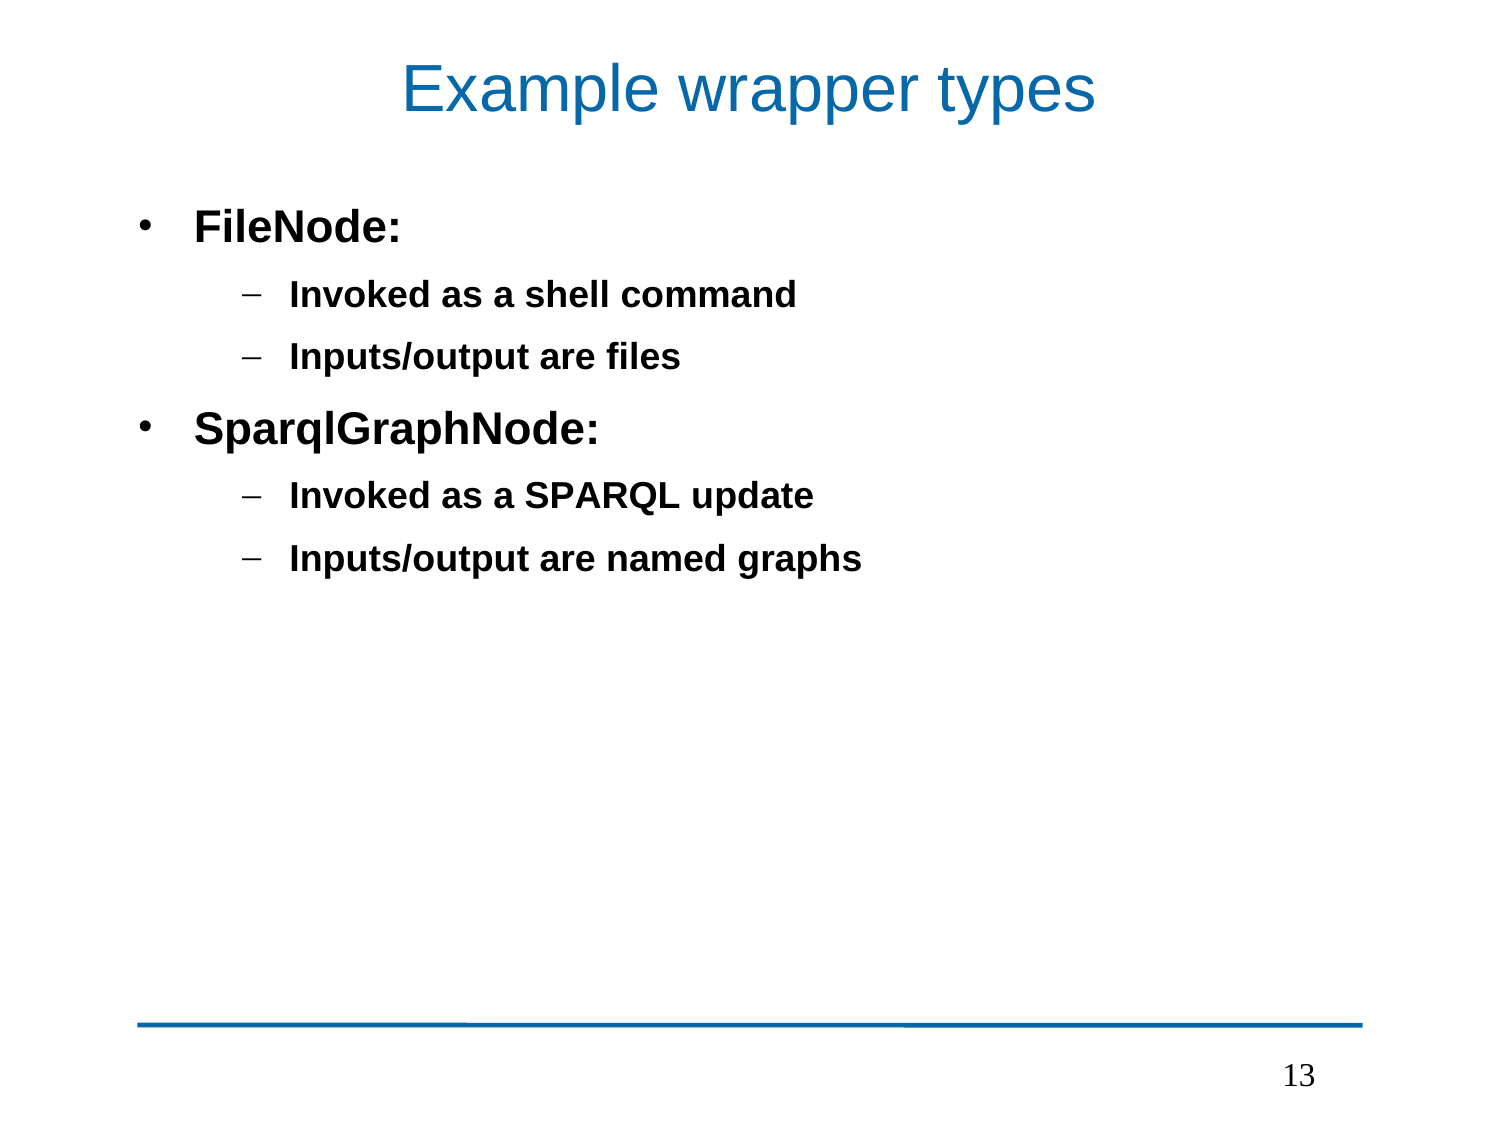

# Example wrapper types
FileNode:
Invoked as a shell command
Inputs/output are files
SparqlGraphNode:
Invoked as a SPARQL update
Inputs/output are named graphs
13